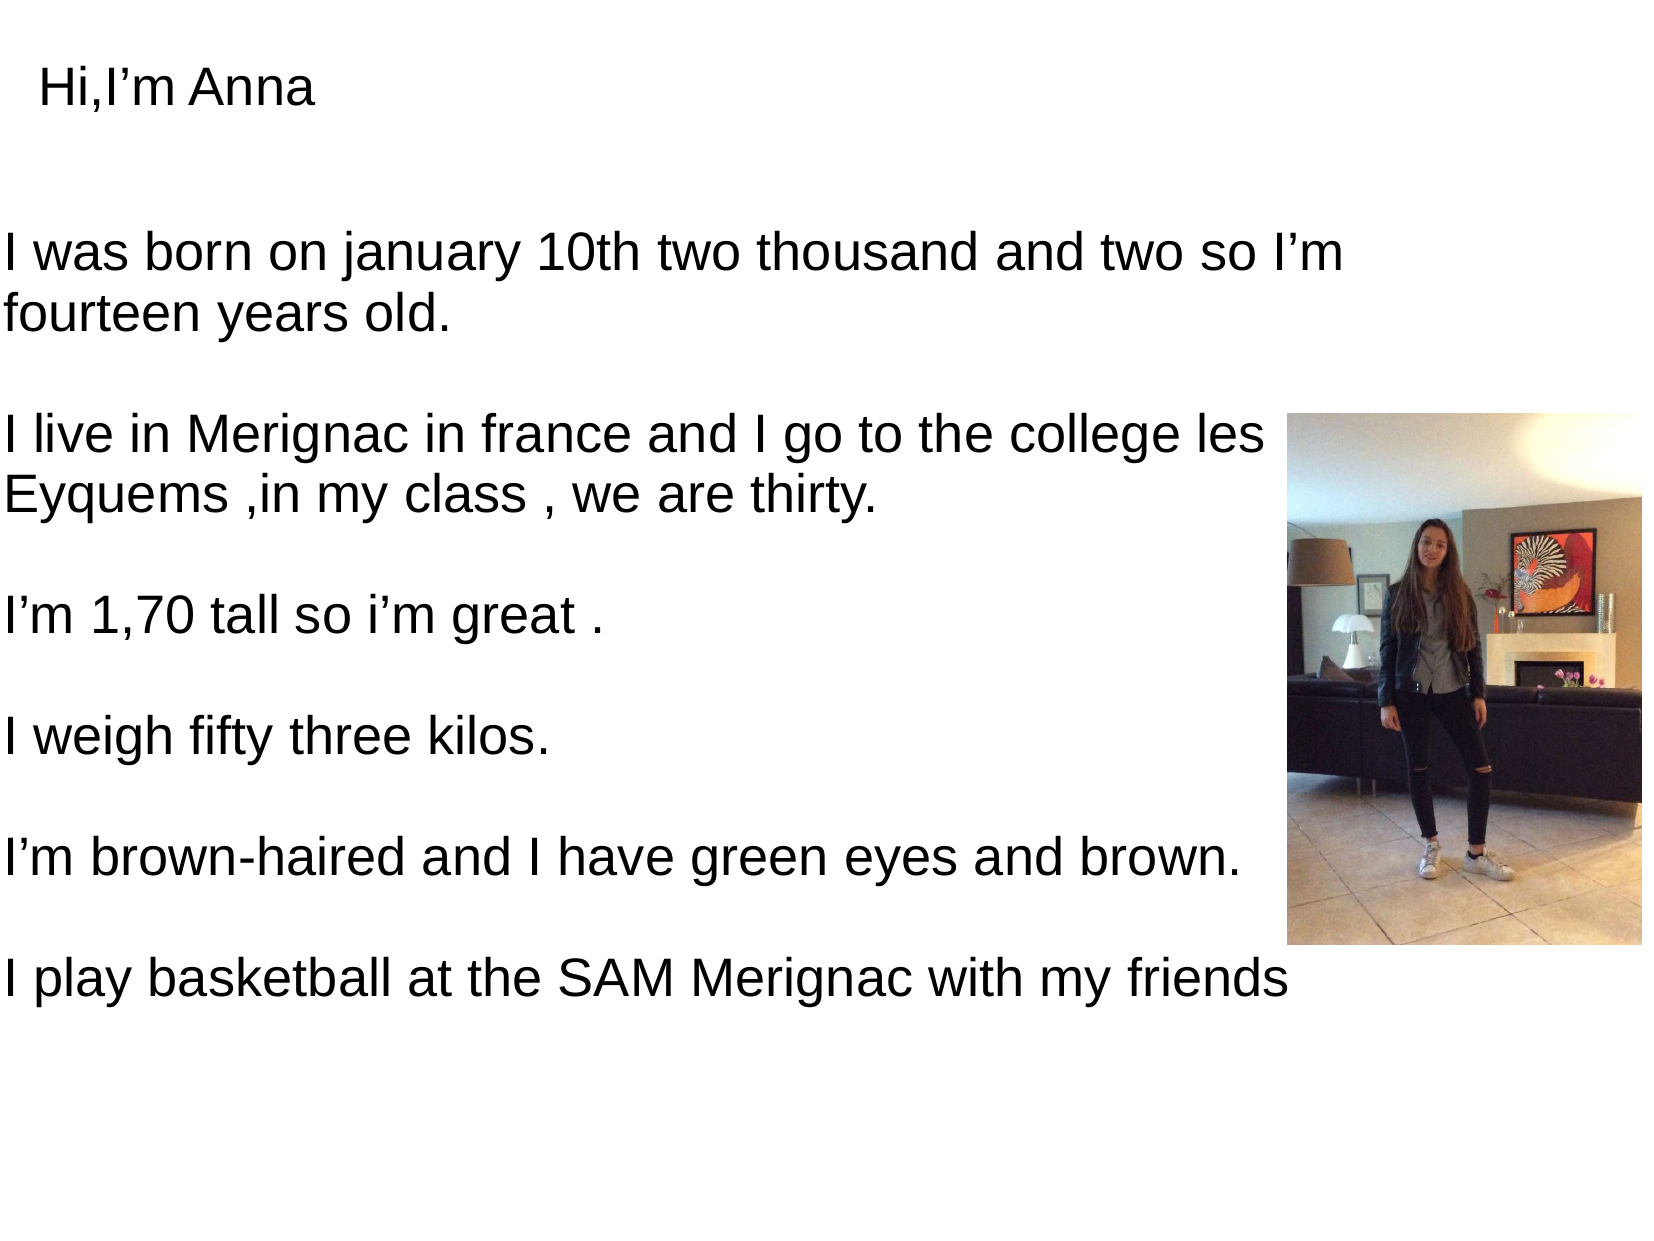

Hi,I’m Anna
I was born on january 10th two thousand and two so I’m fourteen years old.
I live in Merignac in france and I go to the college les Eyquems ,in my class , we are thirty.
I’m 1,70 tall so i’m great .
I weigh fifty three kilos.
I’m brown-haired and I have green eyes and brown.
I play basketball at the SAM Merignac with my friends